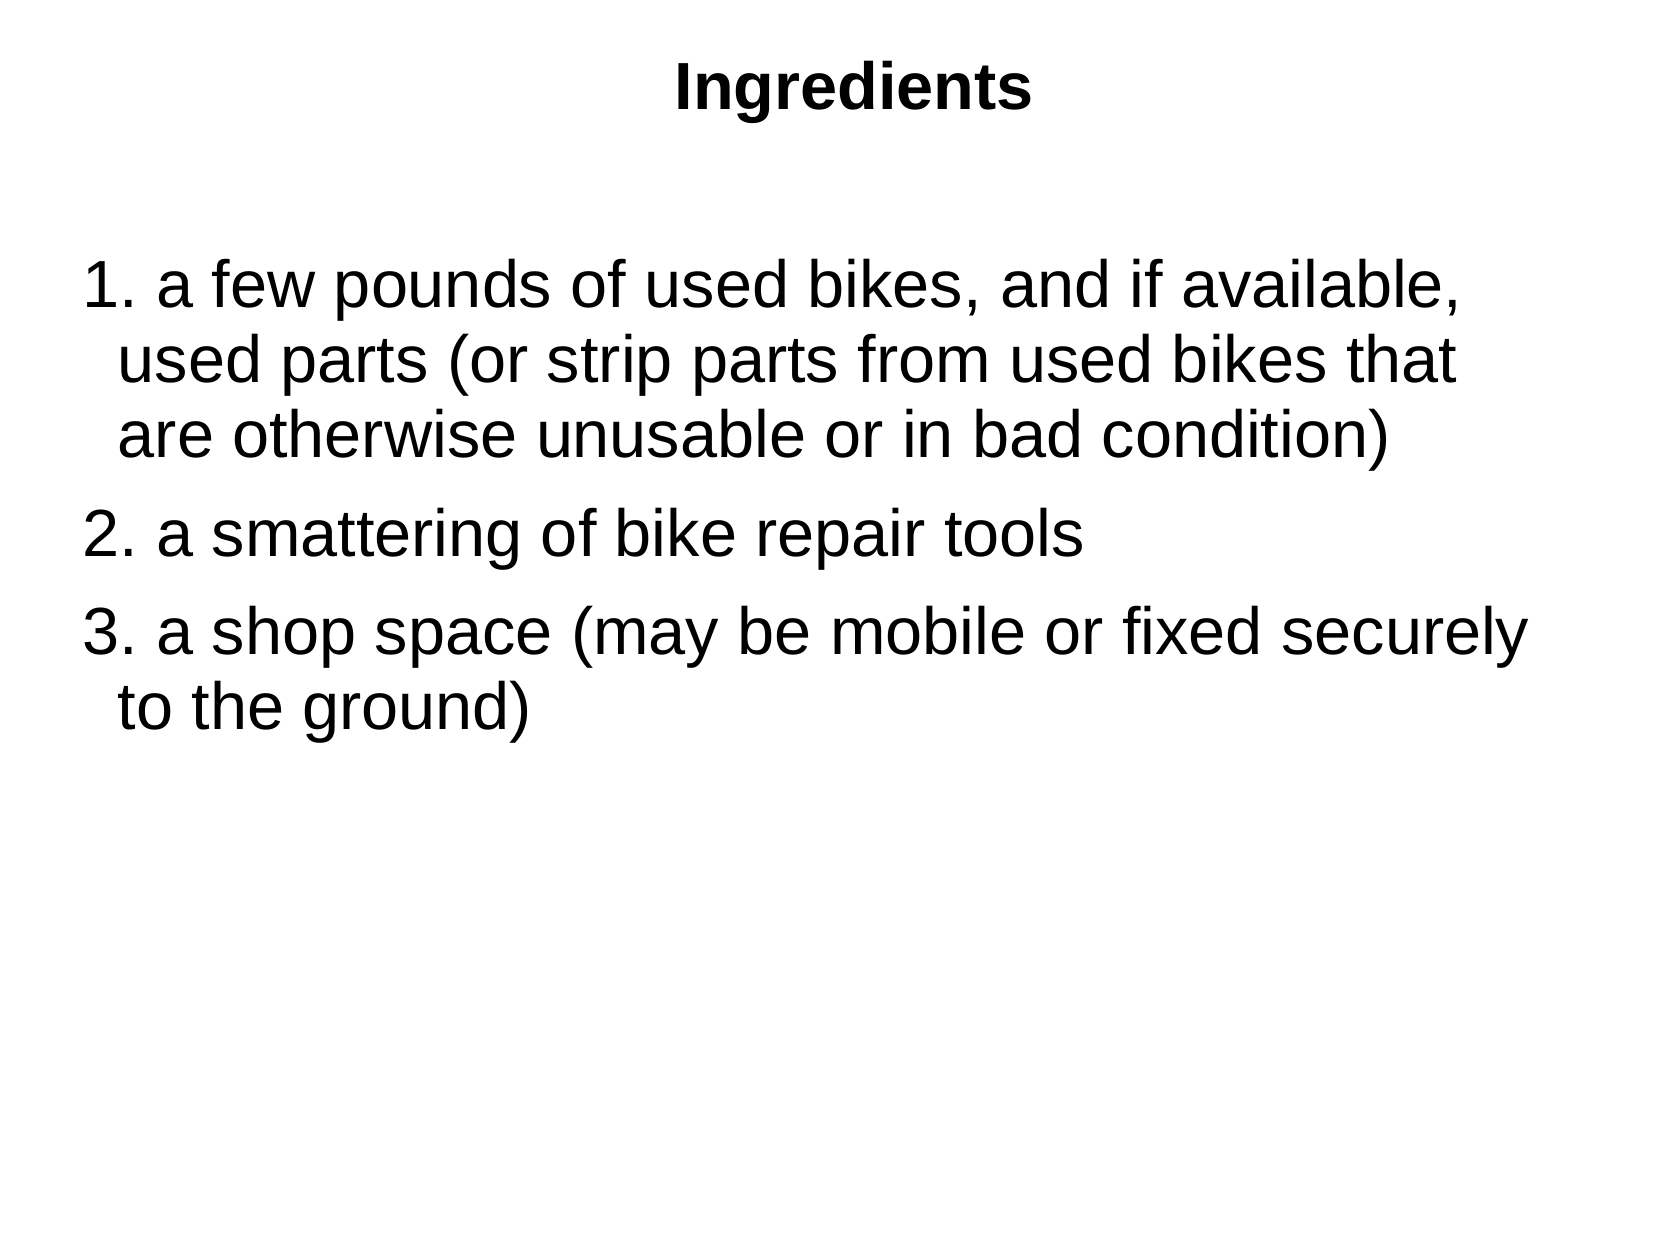

# Ingredients
 a few pounds of used bikes, and if available, used parts (or strip parts from used bikes that are otherwise unusable or in bad condition)
 a smattering of bike repair tools
 a shop space (may be mobile or fixed securely to the ground)